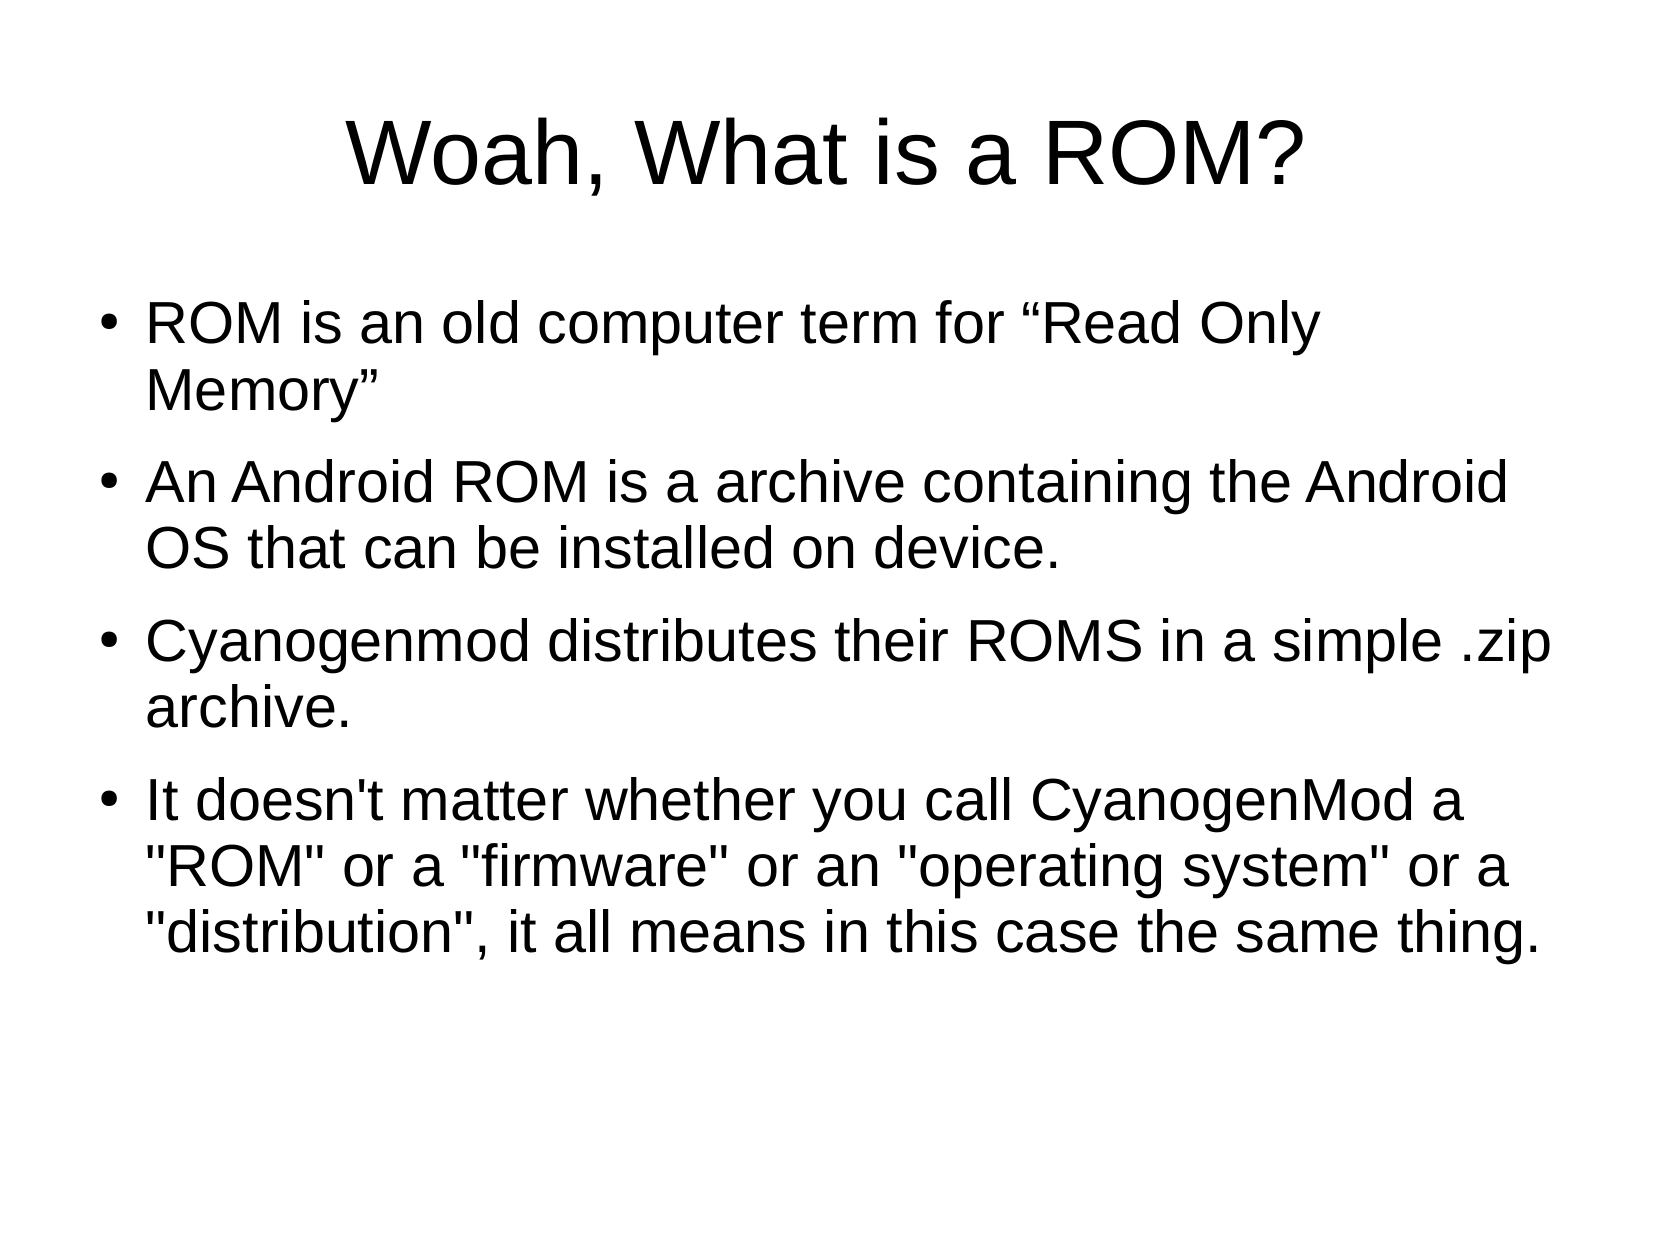

# Woah, What is a ROM?
ROM is an old computer term for “Read Only Memory”
An Android ROM is a archive containing the Android OS that can be installed on device.
Cyanogenmod distributes their ROMS in a simple .zip archive.
It doesn't matter whether you call CyanogenMod a "ROM" or a "firmware" or an "operating system" or a "distribution", it all means in this case the same thing.